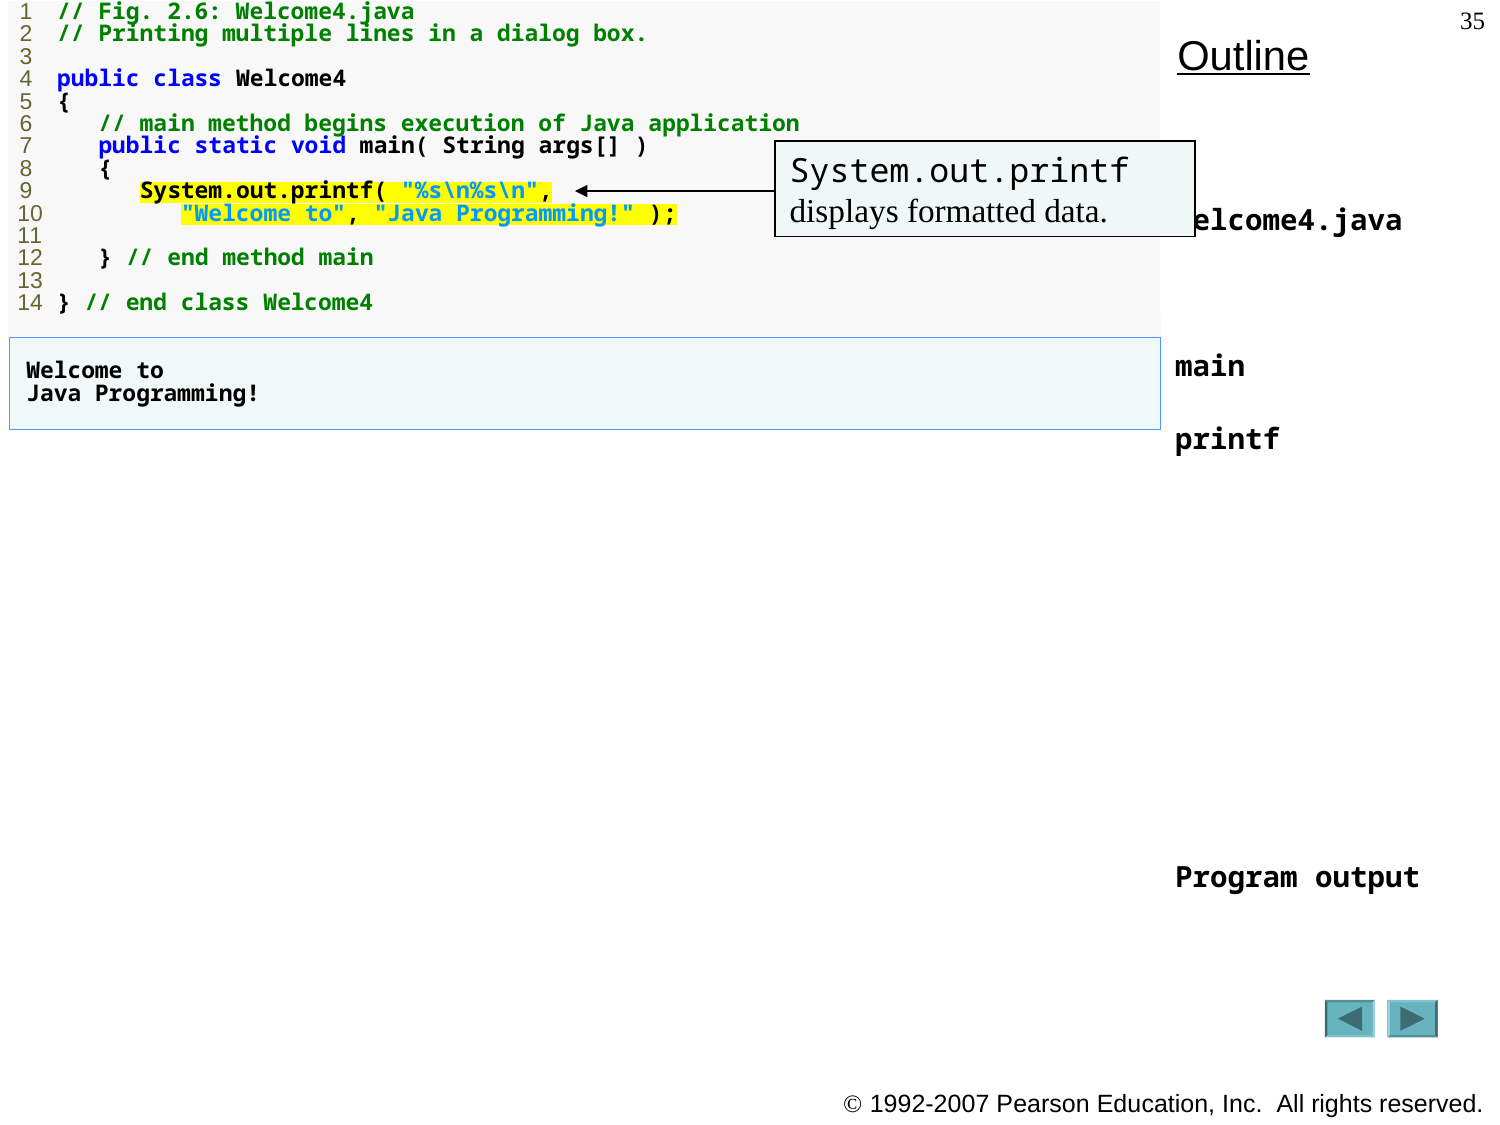

35
# Outline
System.out.printf displays formatted data.
Welcome4.java
main
printf
Program output